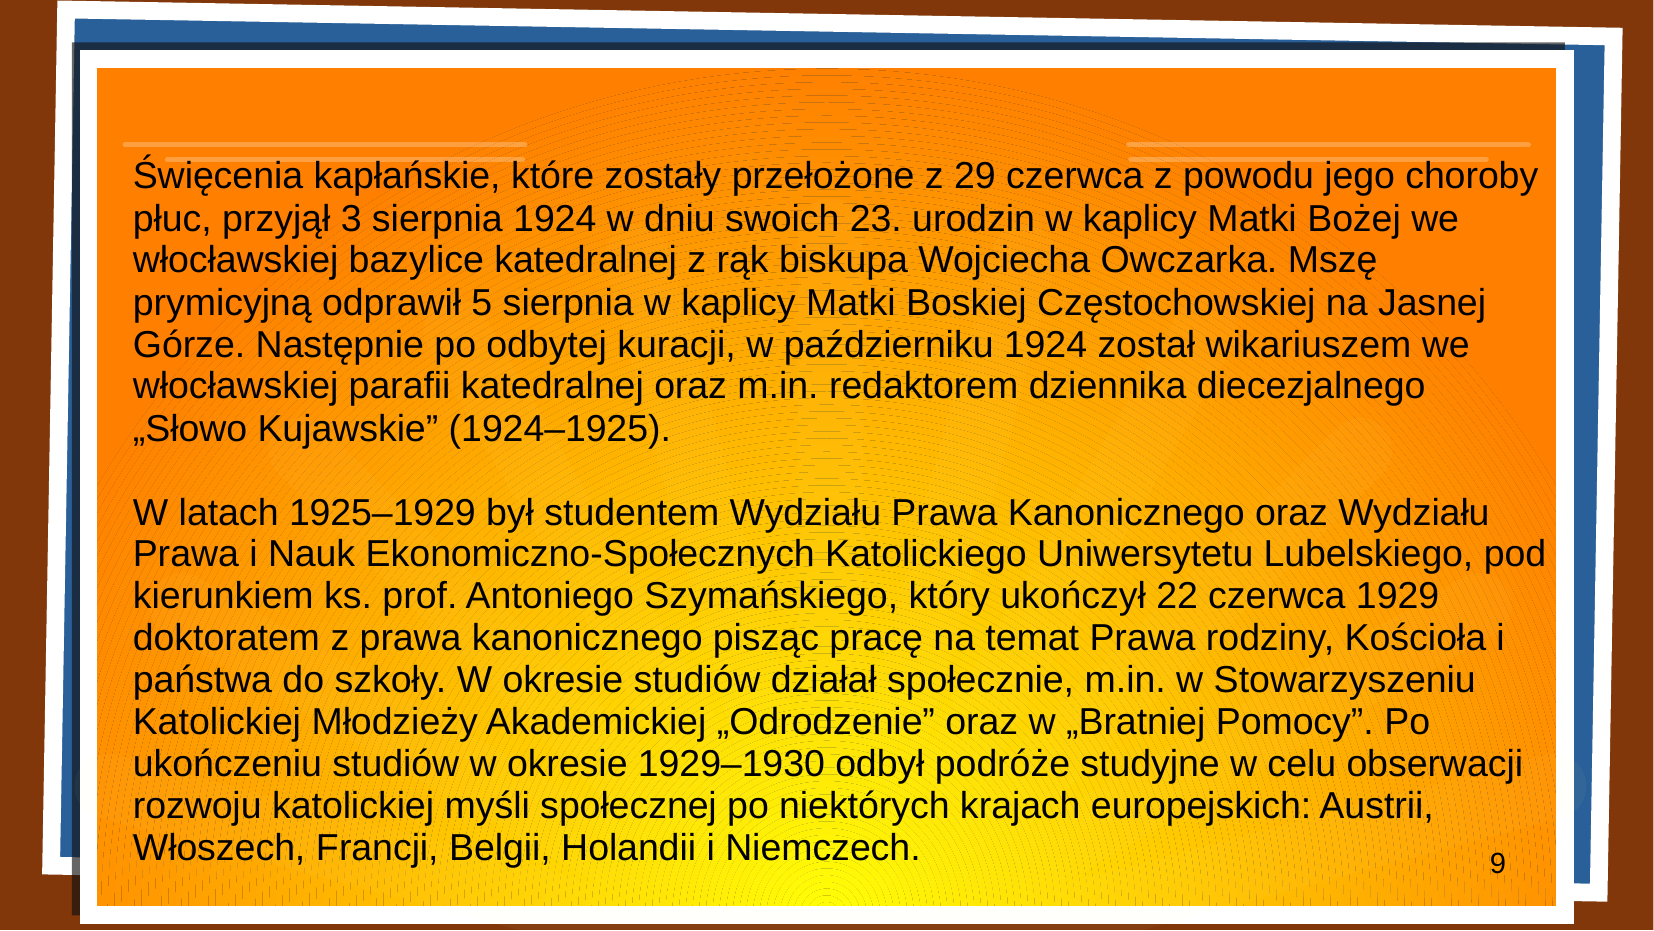

#
Święcenia kapłańskie, które zostały przełożone z 29 czerwca z powodu jego choroby płuc, przyjął 3 sierpnia 1924 w dniu swoich 23. urodzin w kaplicy Matki Bożej we włocławskiej bazylice katedralnej z rąk biskupa Wojciecha Owczarka. Mszę prymicyjną odprawił 5 sierpnia w kaplicy Matki Boskiej Częstochowskiej na Jasnej Górze. Następnie po odbytej kuracji, w październiku 1924 został wikariuszem we włocławskiej parafii katedralnej oraz m.in. redaktorem dziennika diecezjalnego „Słowo Kujawskie” (1924–1925).
W latach 1925–1929 był studentem Wydziału Prawa Kanonicznego oraz Wydziału Prawa i Nauk Ekonomiczno-Społecznych Katolickiego Uniwersytetu Lubelskiego, pod kierunkiem ks. prof. Antoniego Szymańskiego, który ukończył 22 czerwca 1929 doktoratem z prawa kanonicznego pisząc pracę na temat Prawa rodziny, Kościoła i państwa do szkoły. W okresie studiów działał społecznie, m.in. w Stowarzyszeniu Katolickiej Młodzieży Akademickiej „Odrodzenie” oraz w „Bratniej Pomocy”. Po ukończeniu studiów w okresie 1929–1930 odbył podróże studyjne w celu obserwacji rozwoju katolickiej myśli społecznej po niektórych krajach europejskich: Austrii, Włoszech, Francji, Belgii, Holandii i Niemczech.
9